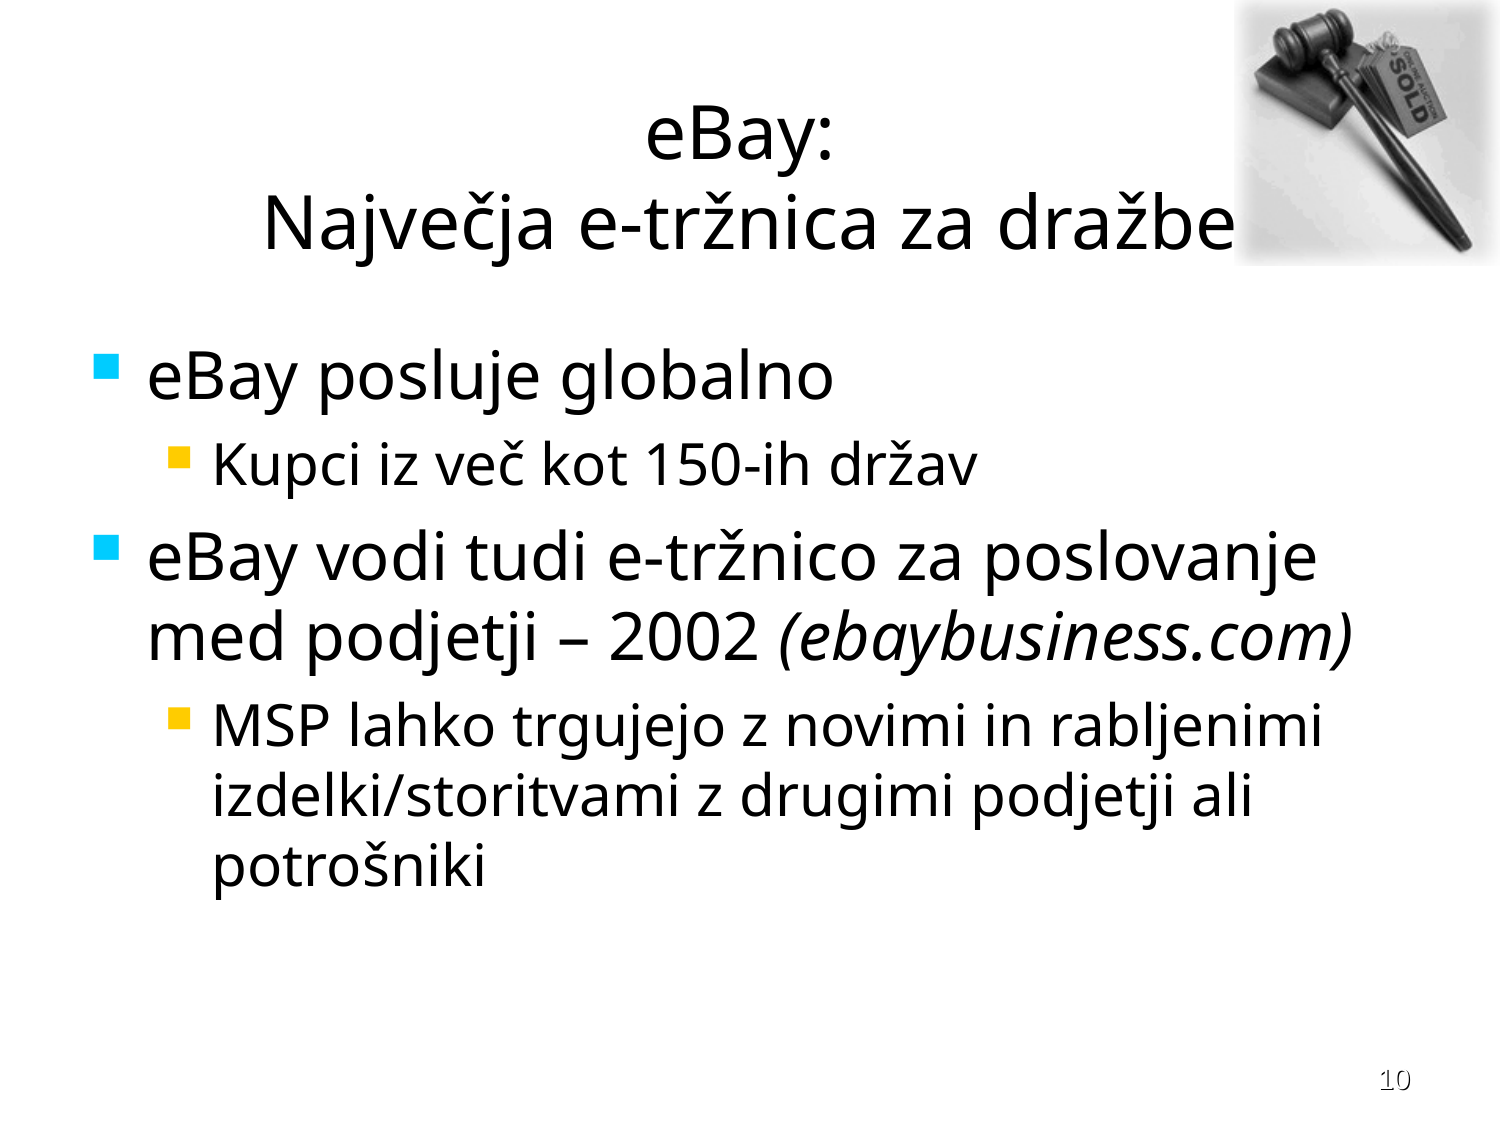

# eBay: Največja e-tržnica za dražbe
eBay posluje globalno
Kupci iz več kot 150-ih držav
eBay vodi tudi e-tržnico za poslovanje med podjetji – 2002 (ebaybusiness.com)
MSP lahko trgujejo z novimi in rabljenimi izdelki/storitvami z drugimi podjetji ali potrošniki